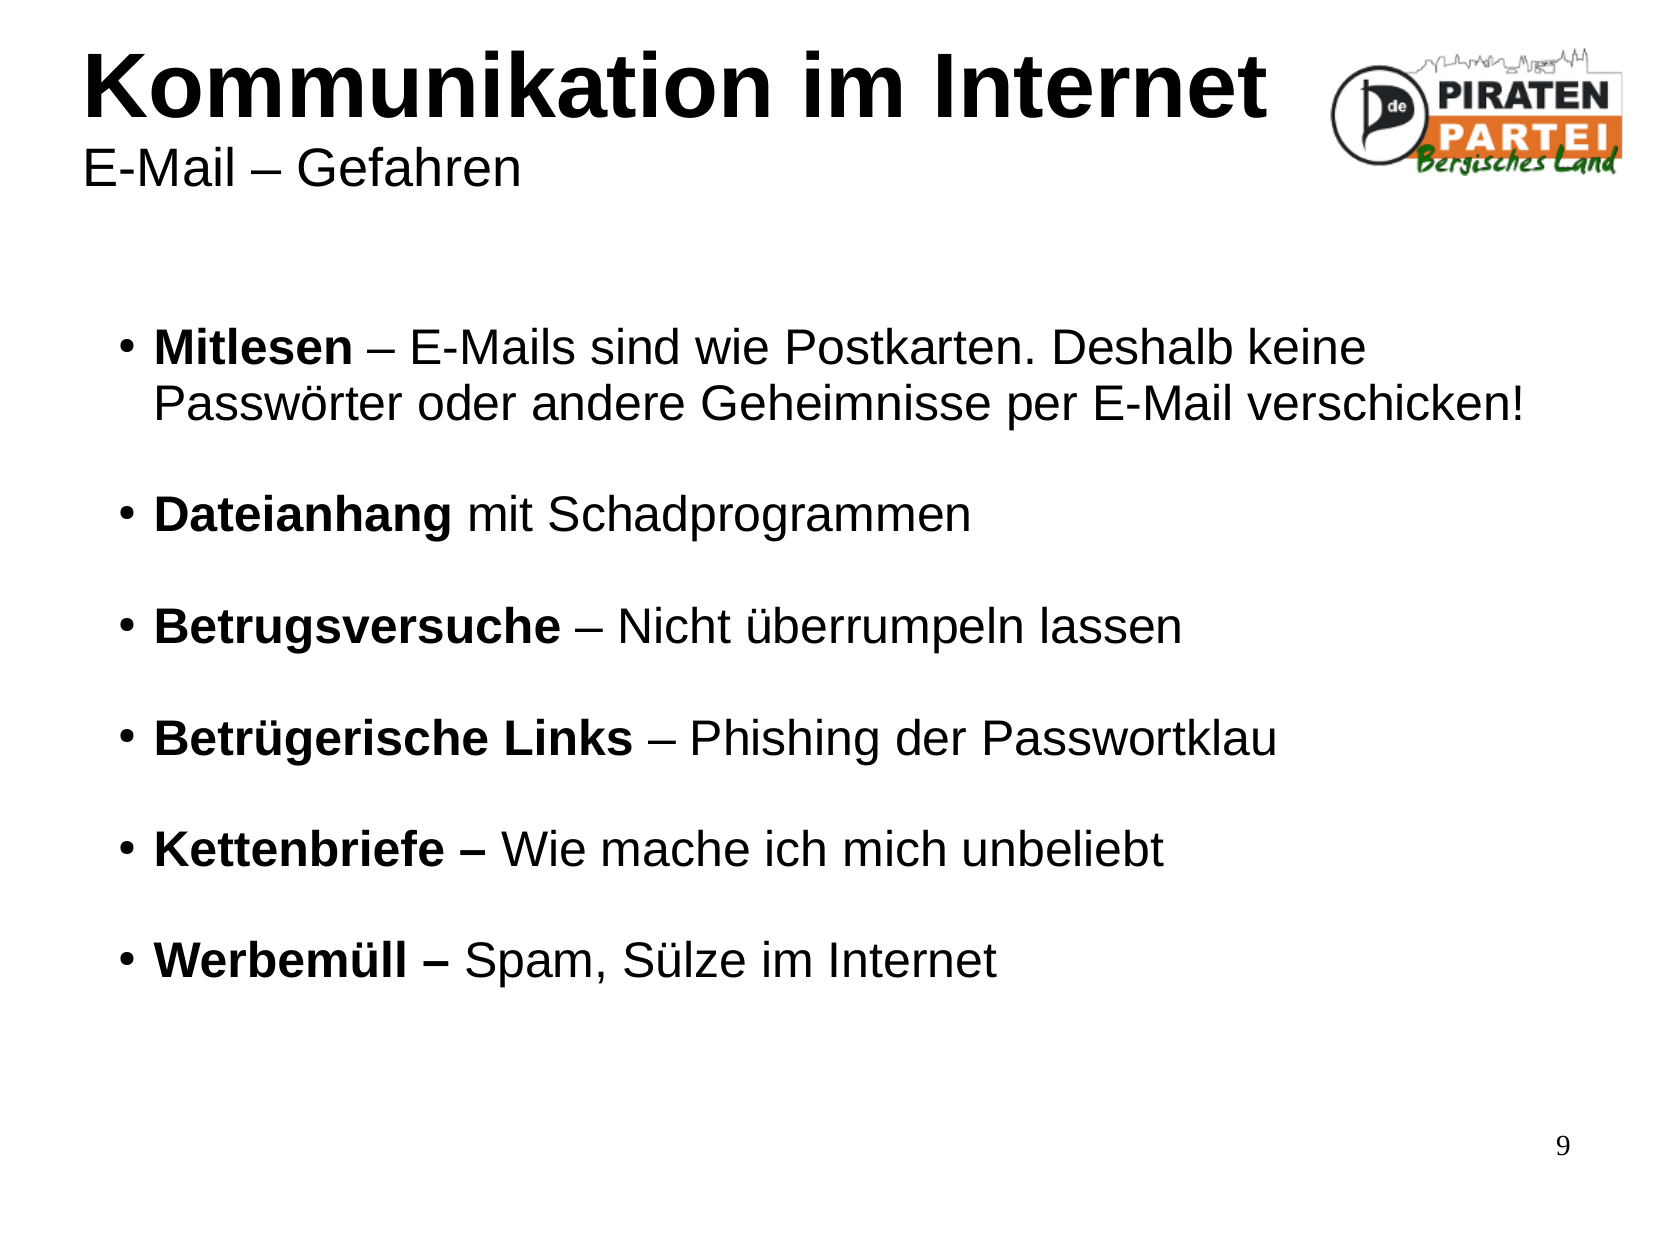

# Kommunikation im Internet E-Mail – Gefahren
Mitlesen – E-Mails sind wie Postkarten. Deshalb keine Passwörter oder andere Geheimnisse per E-Mail verschicken!
Dateianhang mit Schadprogrammen
Betrugsversuche – Nicht überrumpeln lassen
Betrügerische Links – Phishing der Passwortklau
Kettenbriefe – Wie mache ich mich unbeliebt
Werbemüll – Spam, Sülze im Internet
9